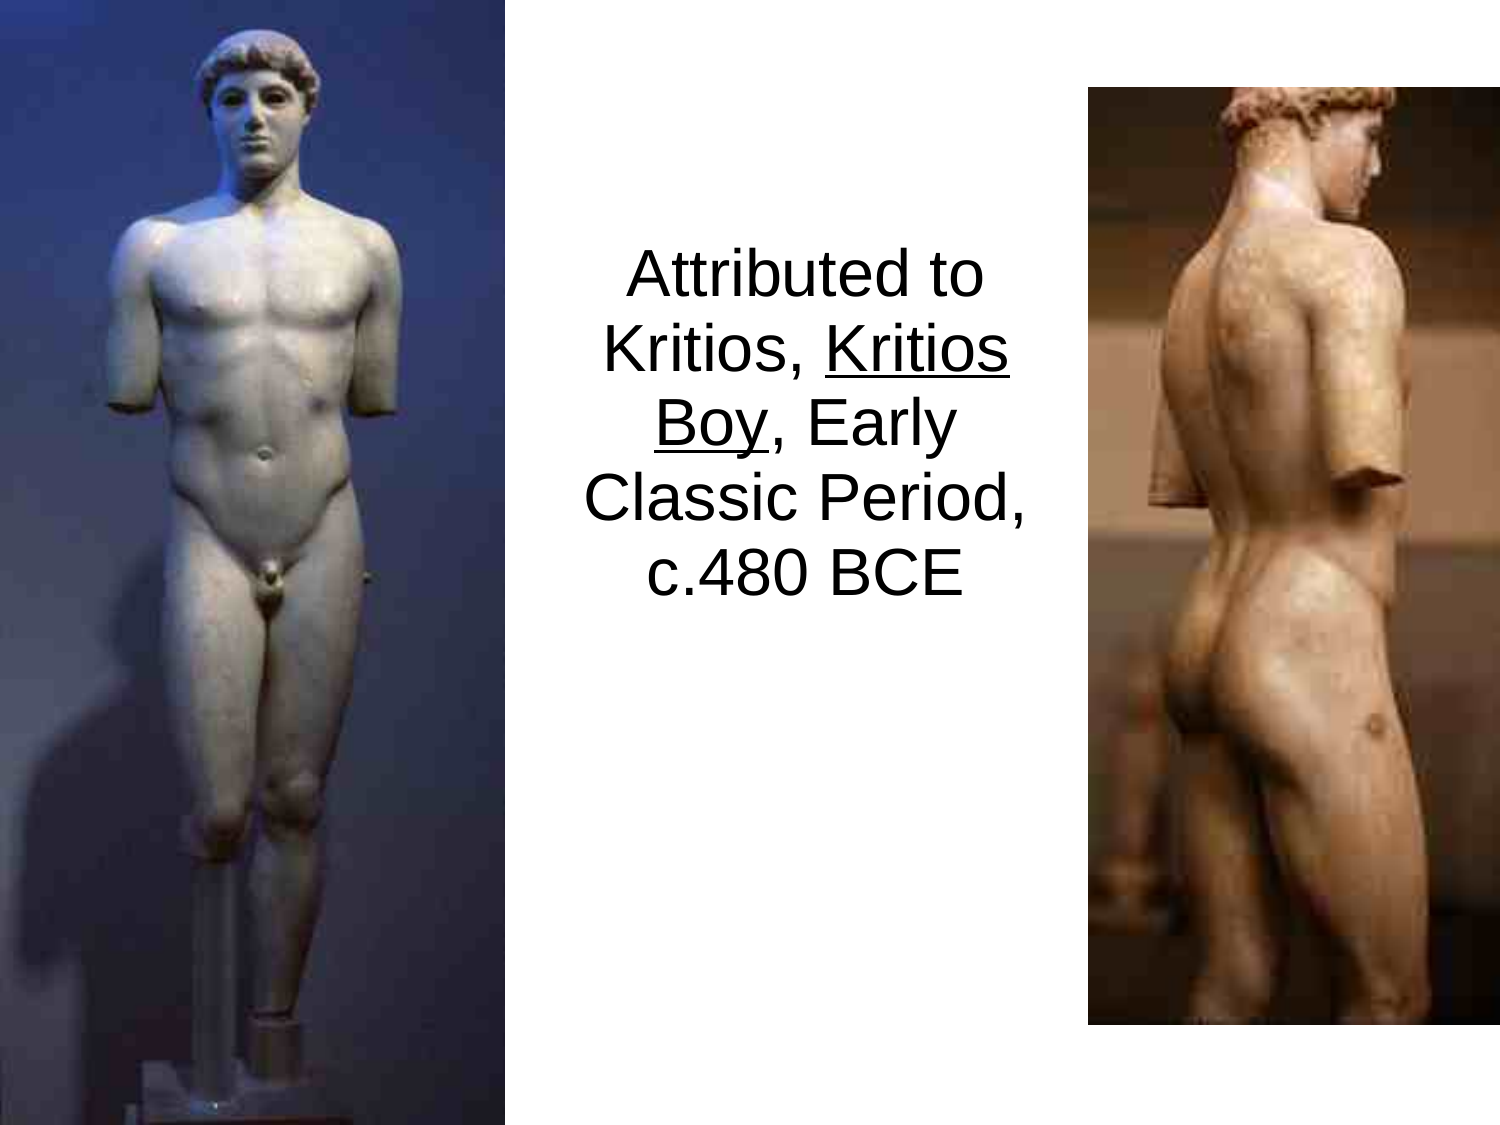

# Attributed to Kritios, Kritios Boy, Early Classic Period, c.480 BCE